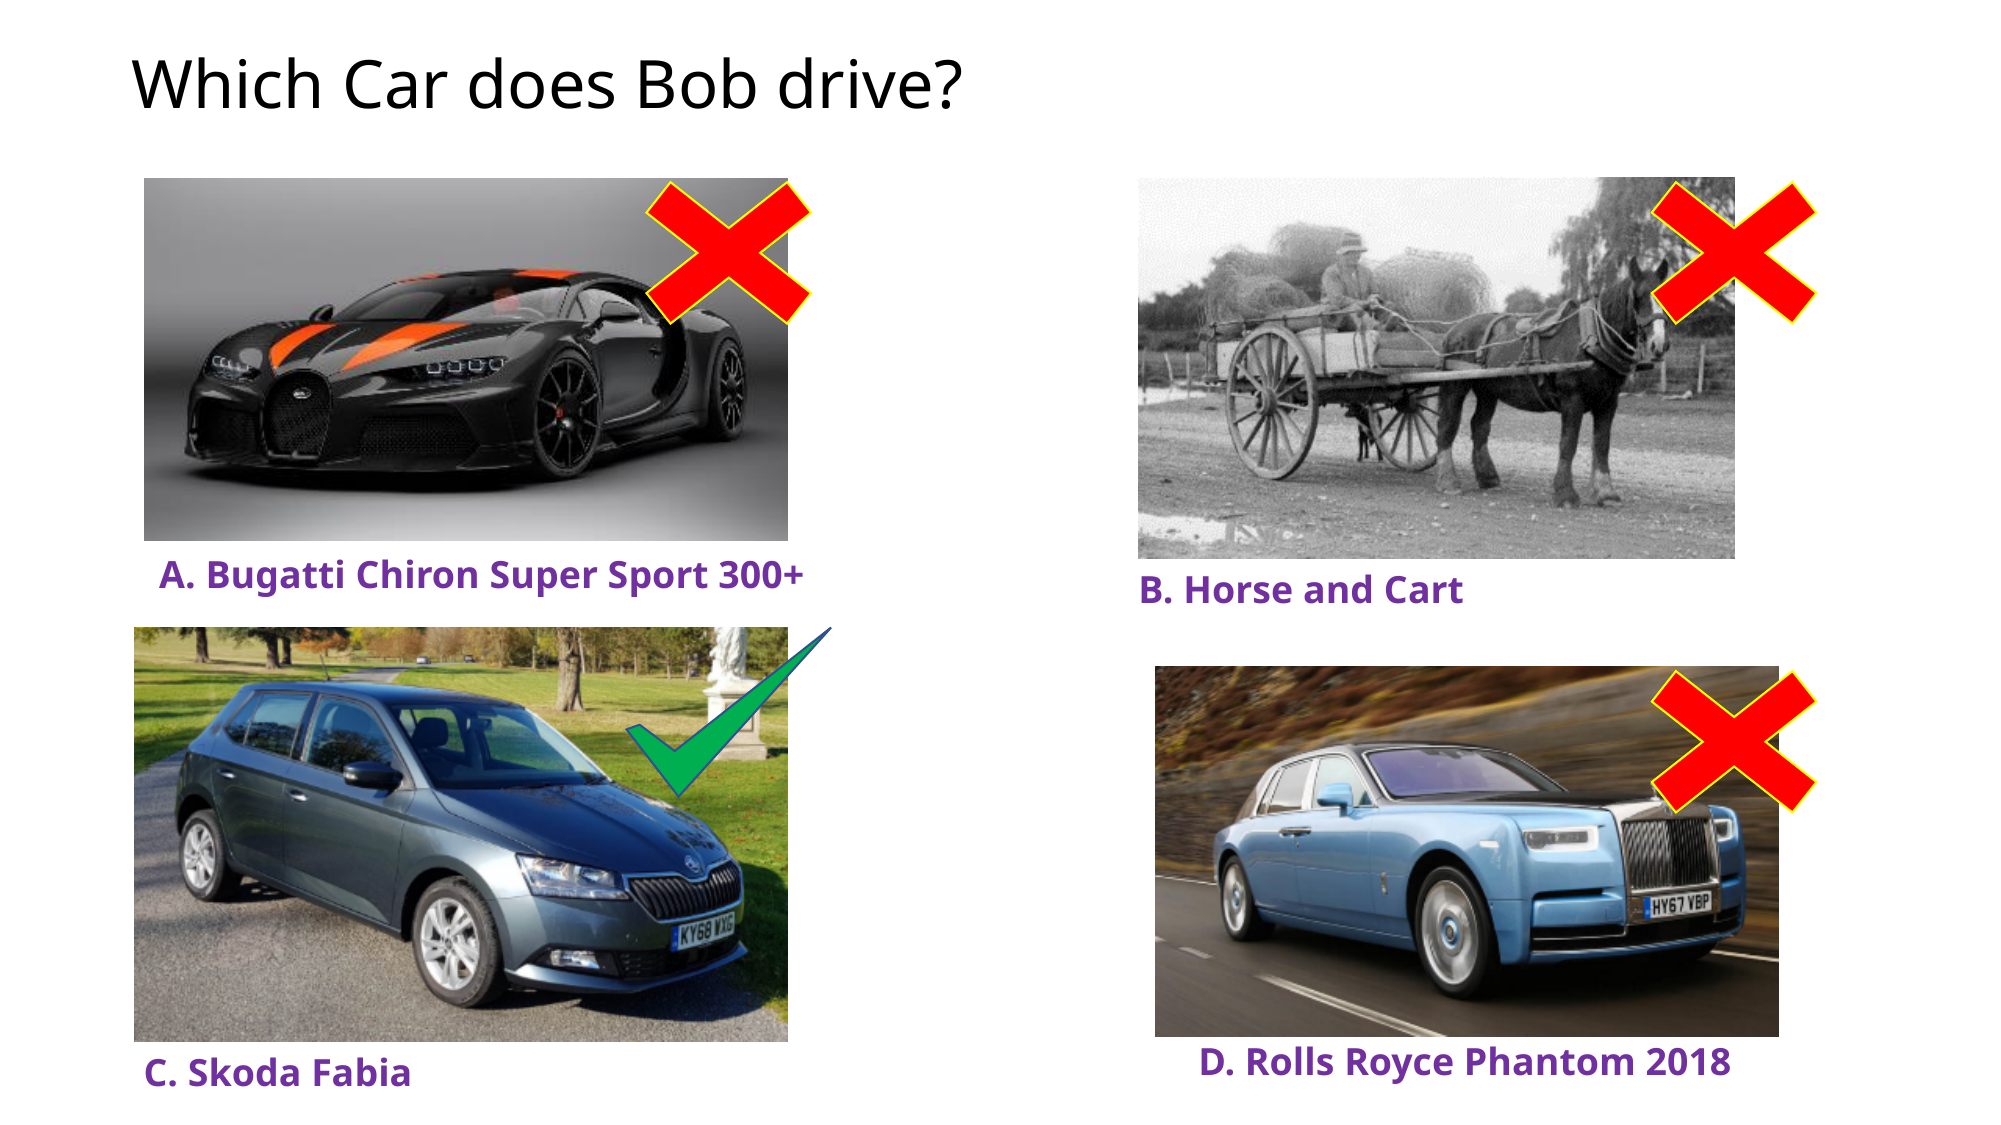

Which Car does Bob drive?
A. Bugatti Chiron Super Sport 300+
B. Horse and Cart
D. Rolls Royce Phantom 2018
C. Skoda Fabia